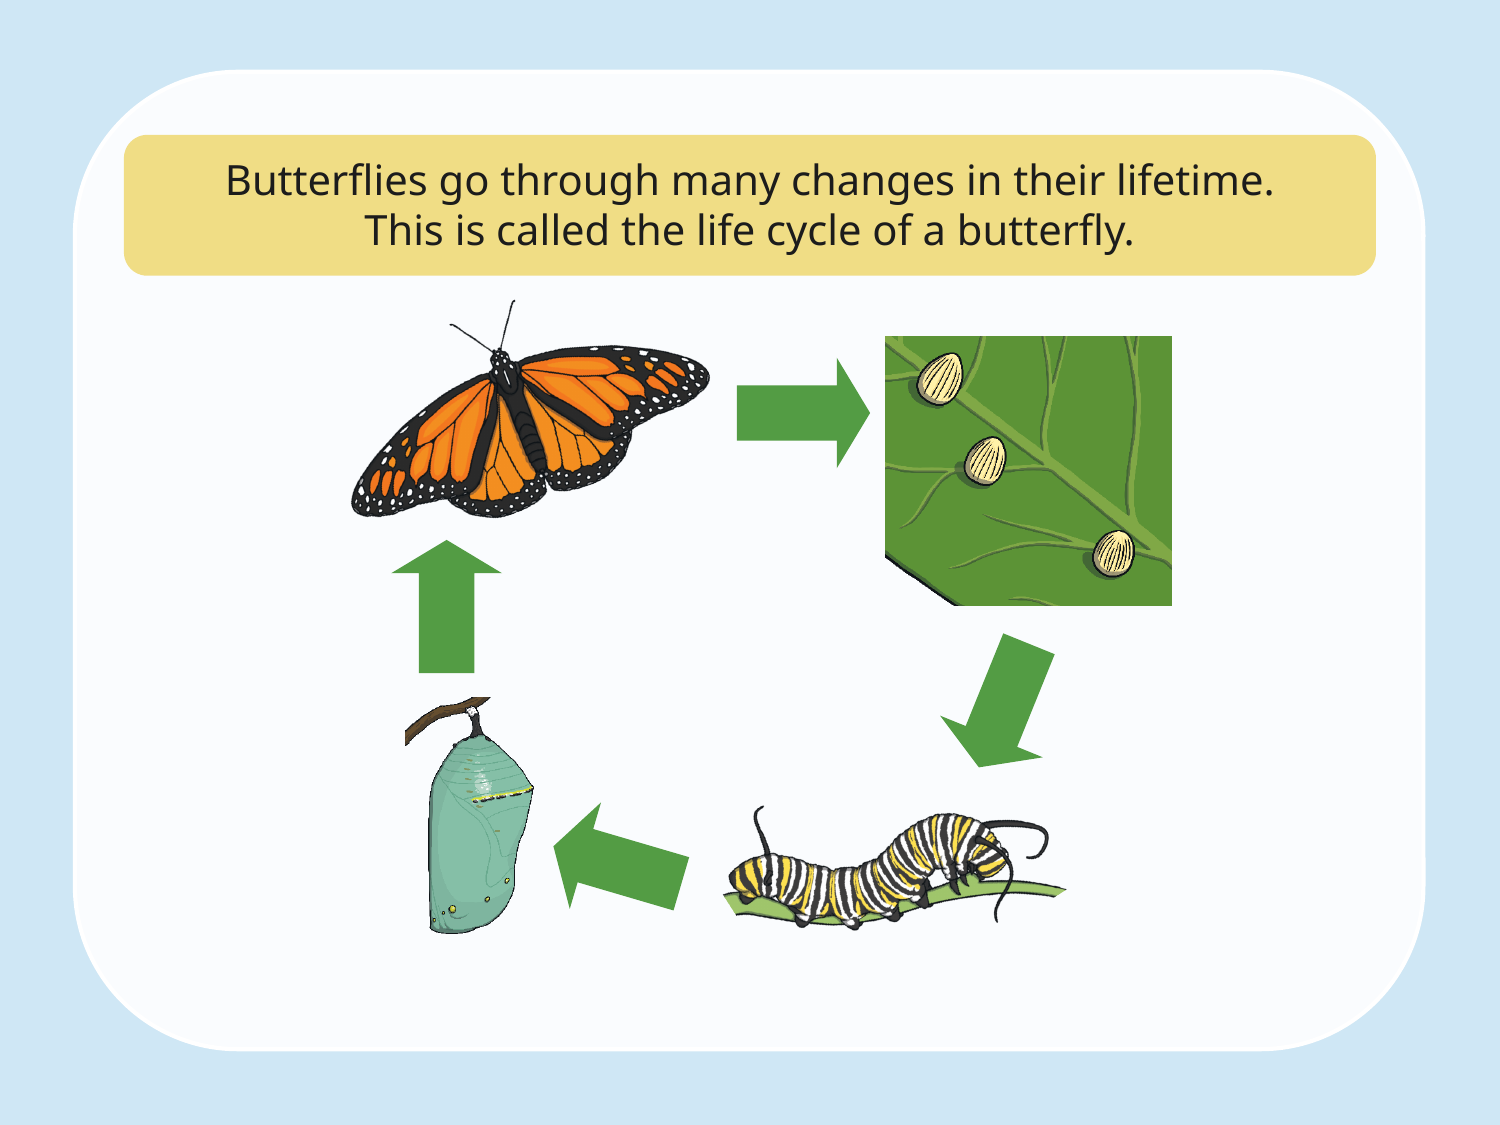

Butterflies go through many changes in their lifetime.
This is called the life cycle of a butterfly.